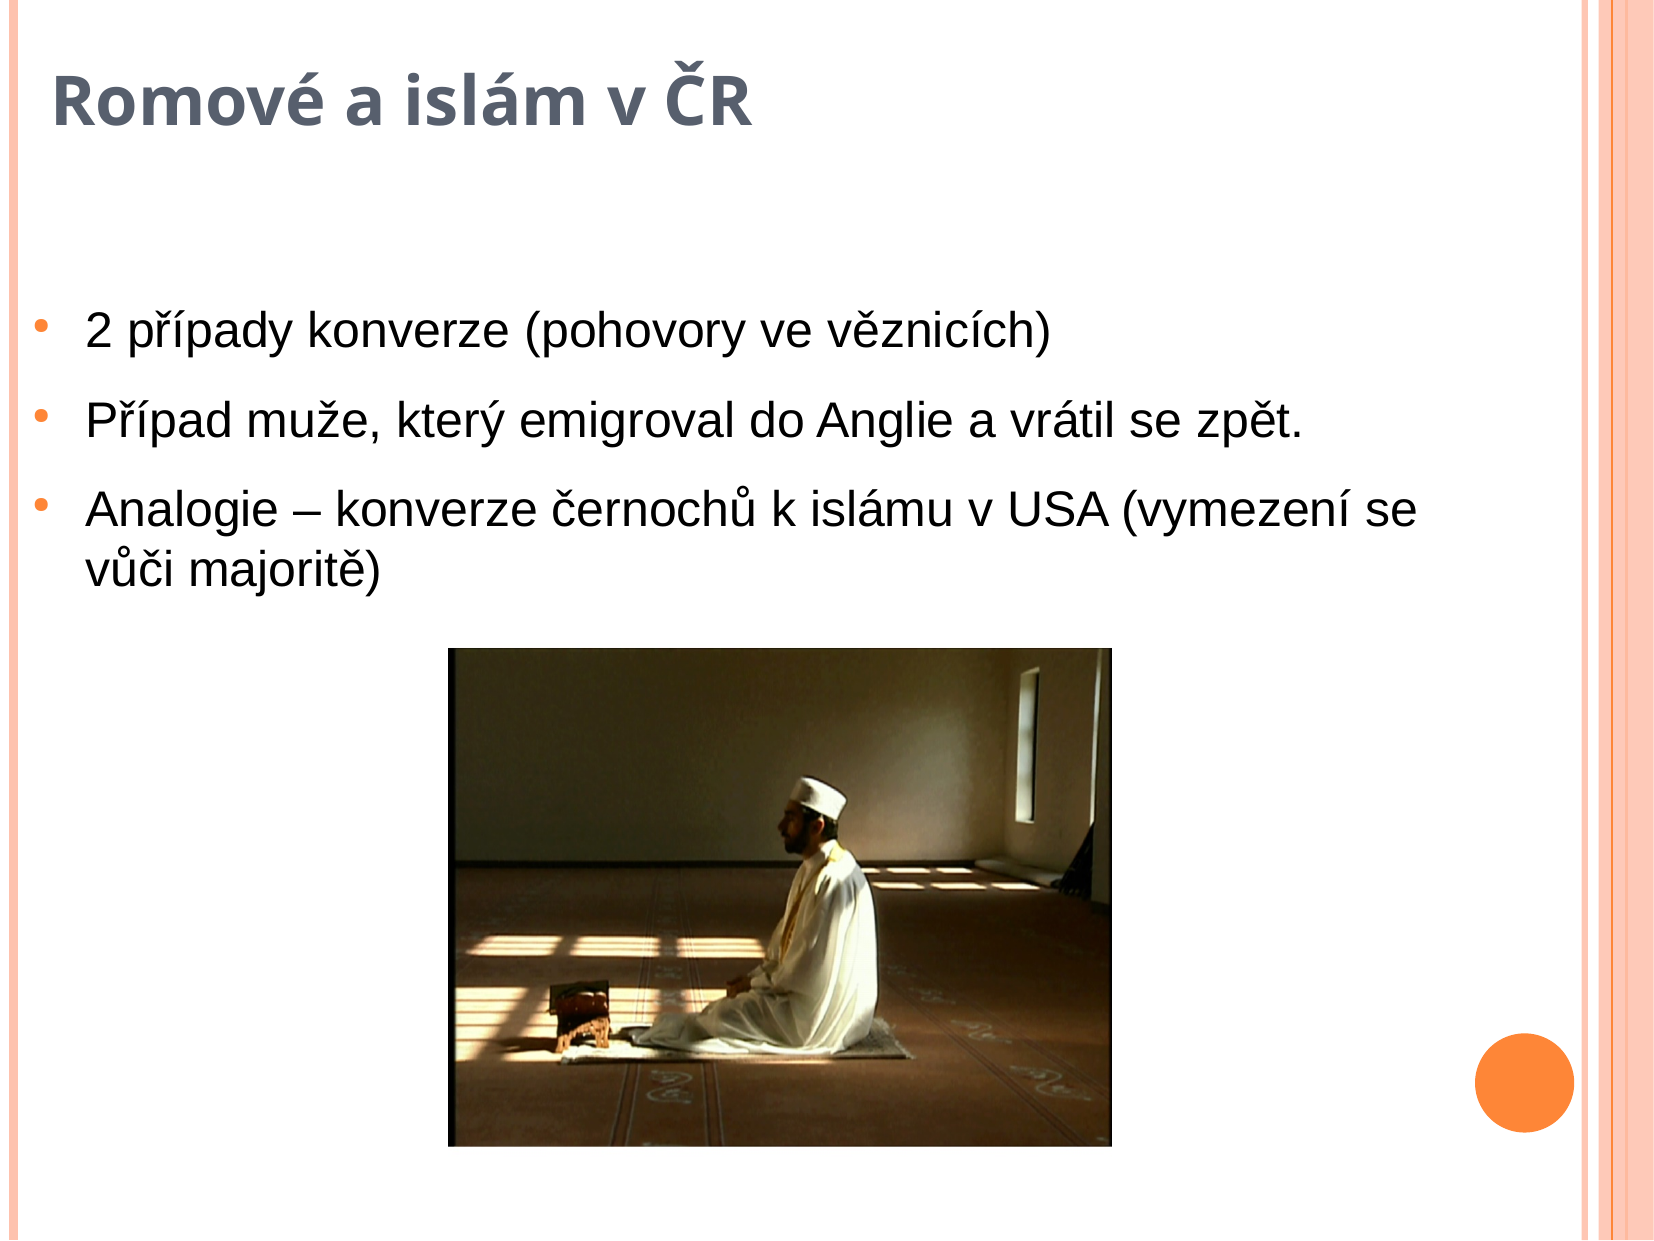

# Romové a islám v ČR
2 případy konverze (pohovory ve věznicích)
Případ muže, který emigroval do Anglie a vrátil se zpět.
Analogie – konverze černochů k islámu v USA (vymezení se vůči majoritě)